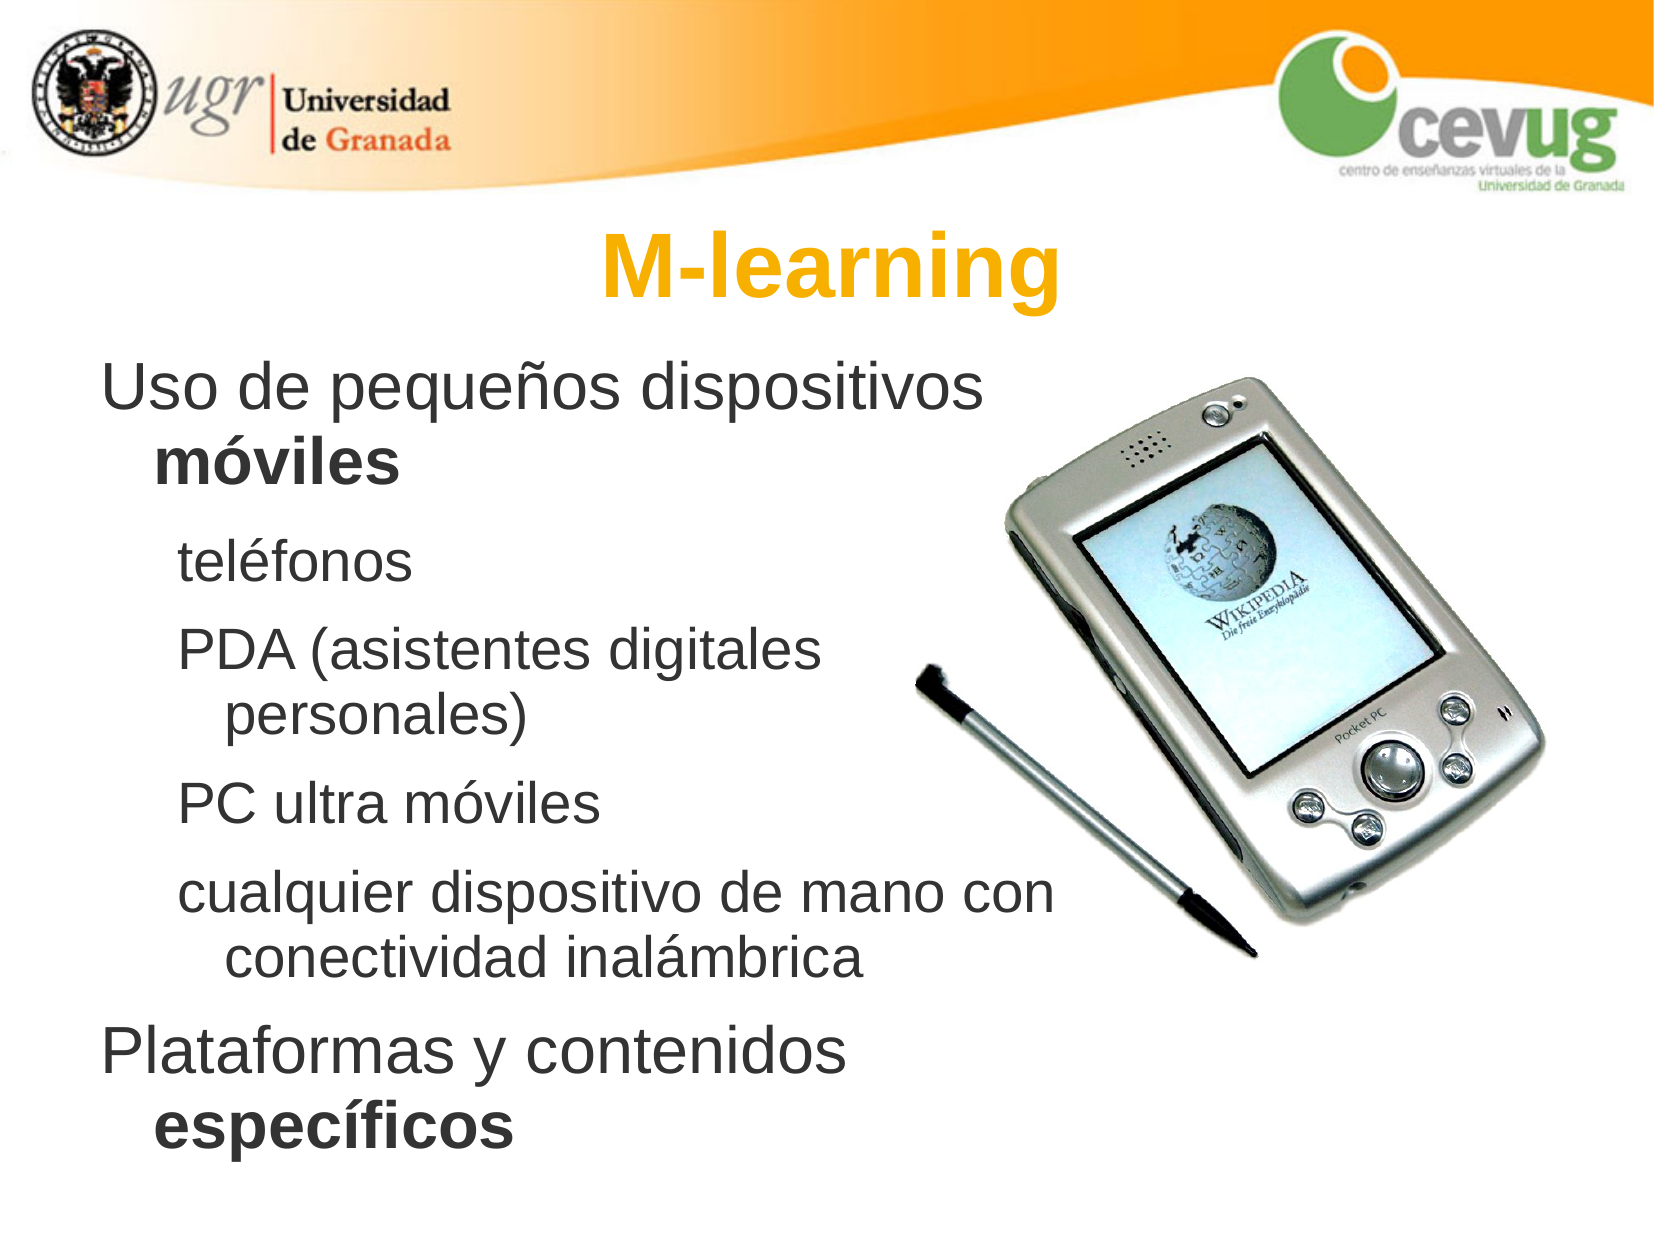

# M-learning
Uso de pequeños dispositivos móviles
teléfonos
PDA (asistentes digitales personales)
PC ultra móviles
cualquier dispositivo de mano con conectividad inalámbrica
Plataformas y contenidos específicos